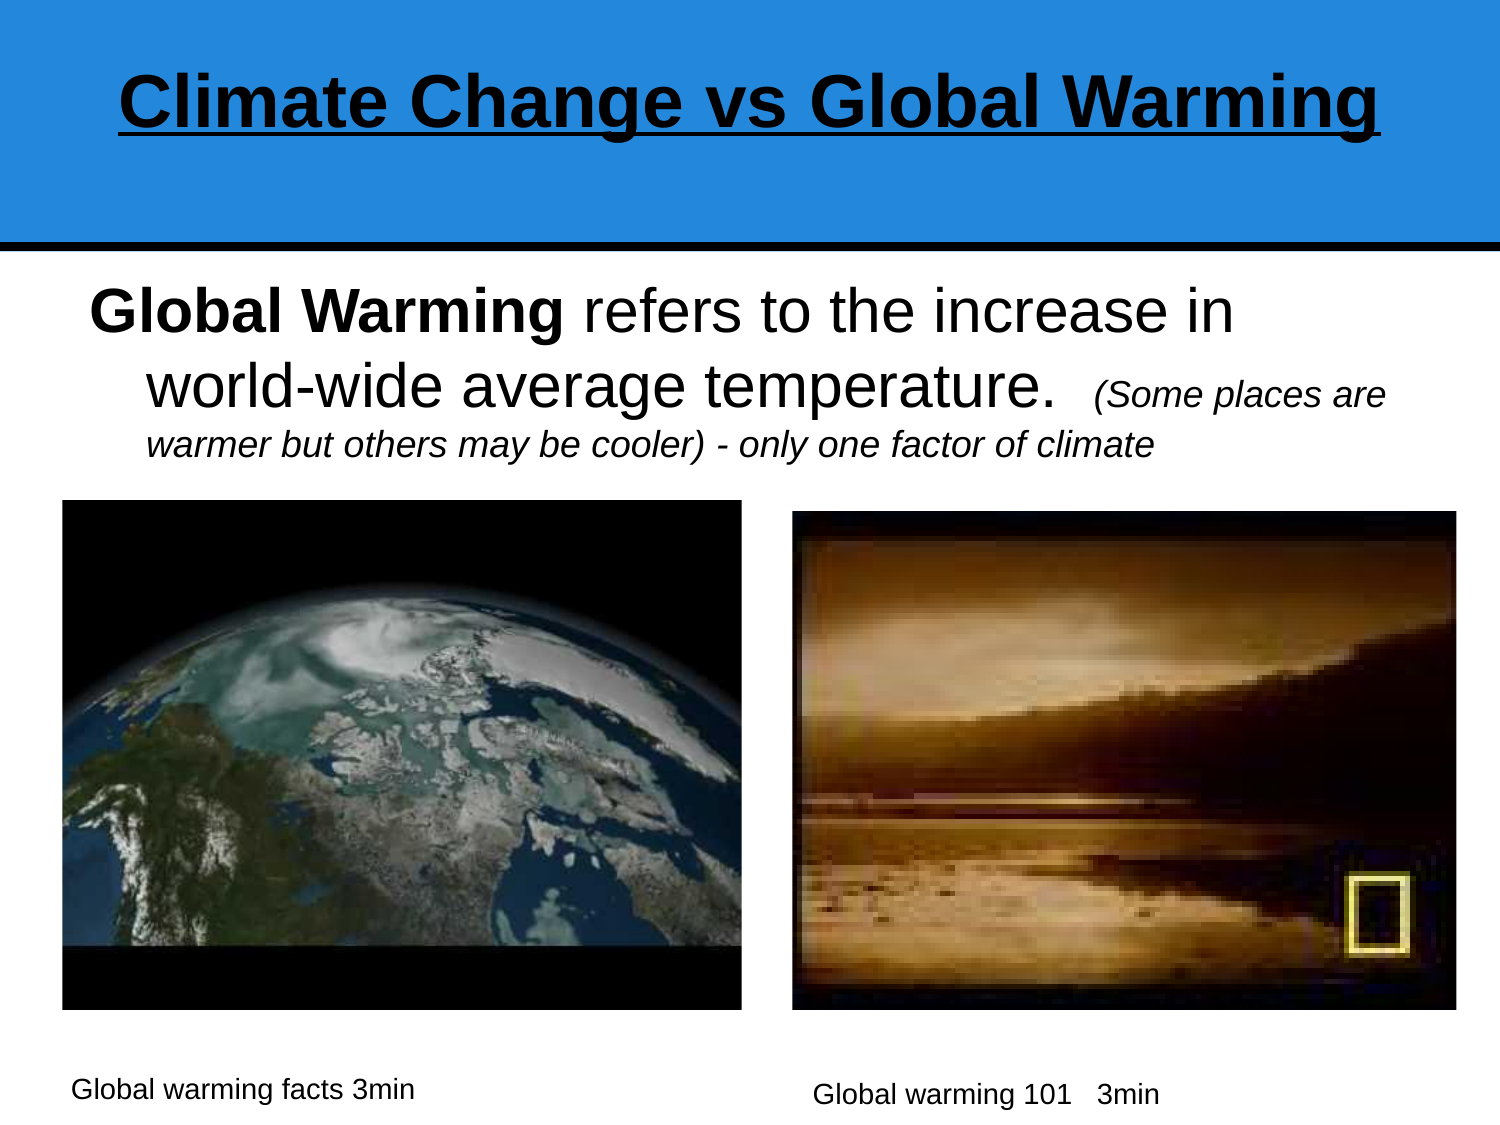

Climate Change vs Global Warming
Global Warming refers to the increase in world-wide average temperature. (Some places are warmer but others may be cooler) - only one factor of climate
Global warming facts 3min
Global warming 101 3min